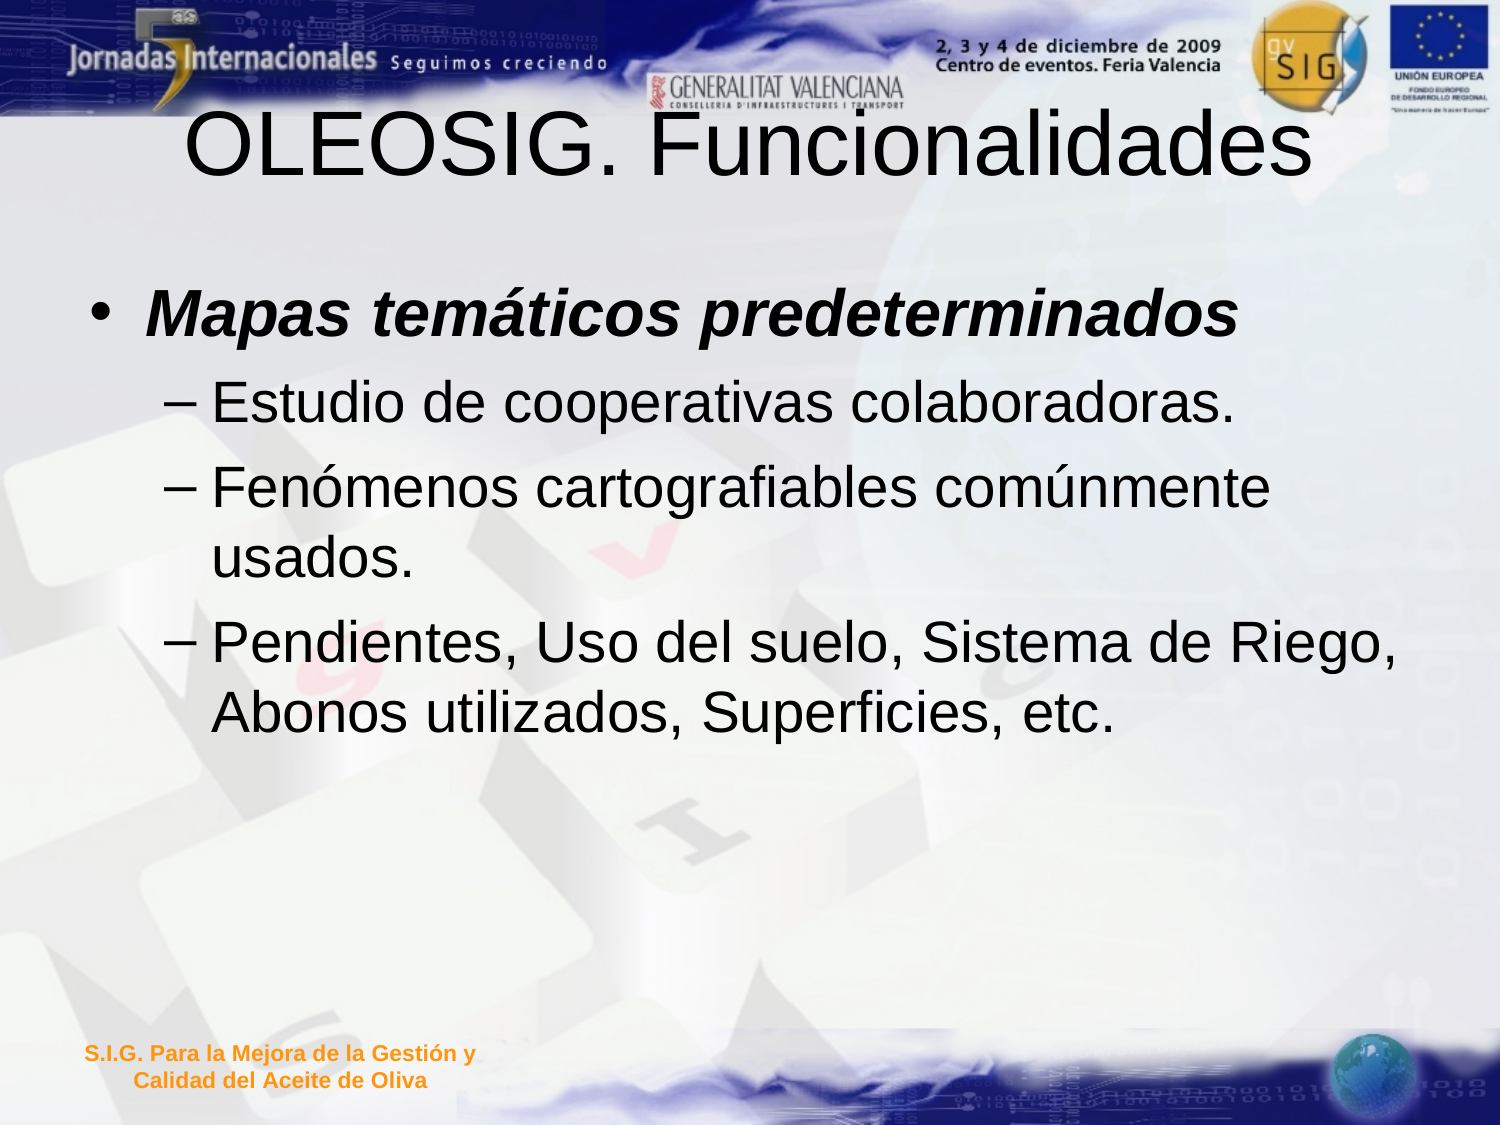

# OLEOSIG. Funcionalidades
Mapas temáticos predeterminados
Estudio de cooperativas colaboradoras.
Fenómenos cartografiables comúnmente usados.
Pendientes, Uso del suelo, Sistema de Riego, Abonos utilizados, Superficies, etc.
S.I.G. Para la Mejora de la Gestión y Calidad del Aceite de Oliva